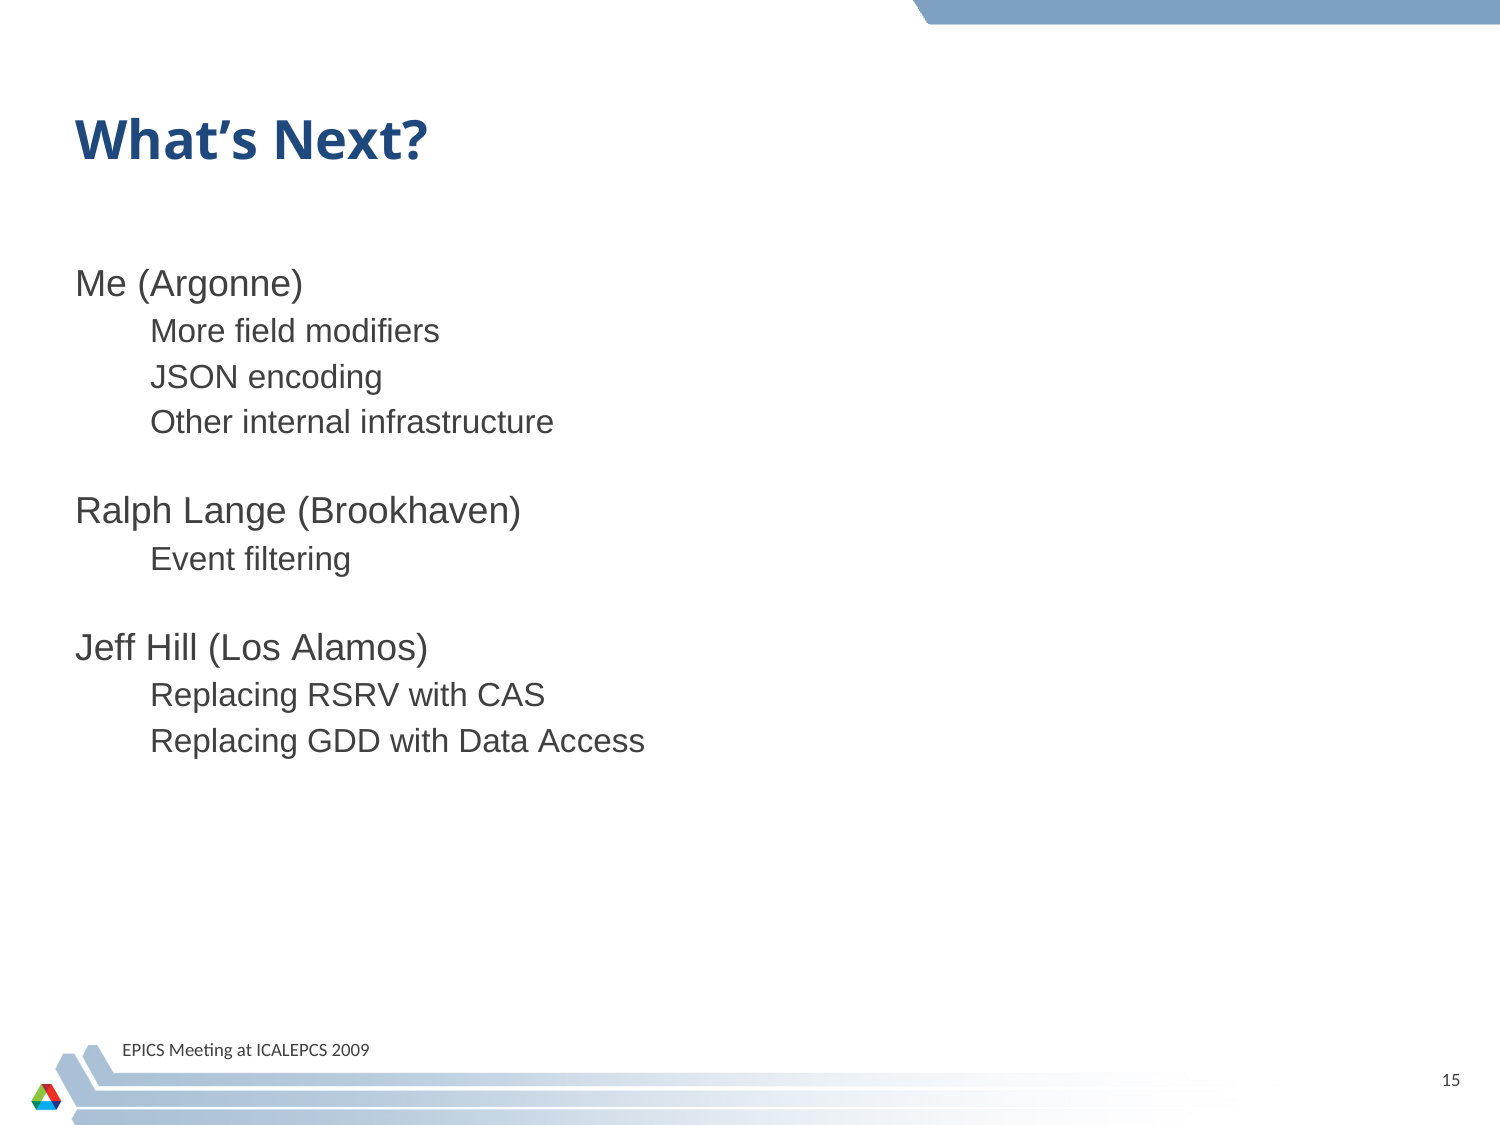

# What’s Next?
Me (Argonne)
More field modifiers
JSON encoding
Other internal infrastructure
Ralph Lange (Brookhaven)
Event filtering
Jeff Hill (Los Alamos)
Replacing RSRV with CAS
Replacing GDD with Data Access
EPICS Meeting at ICALEPCS 2009
15